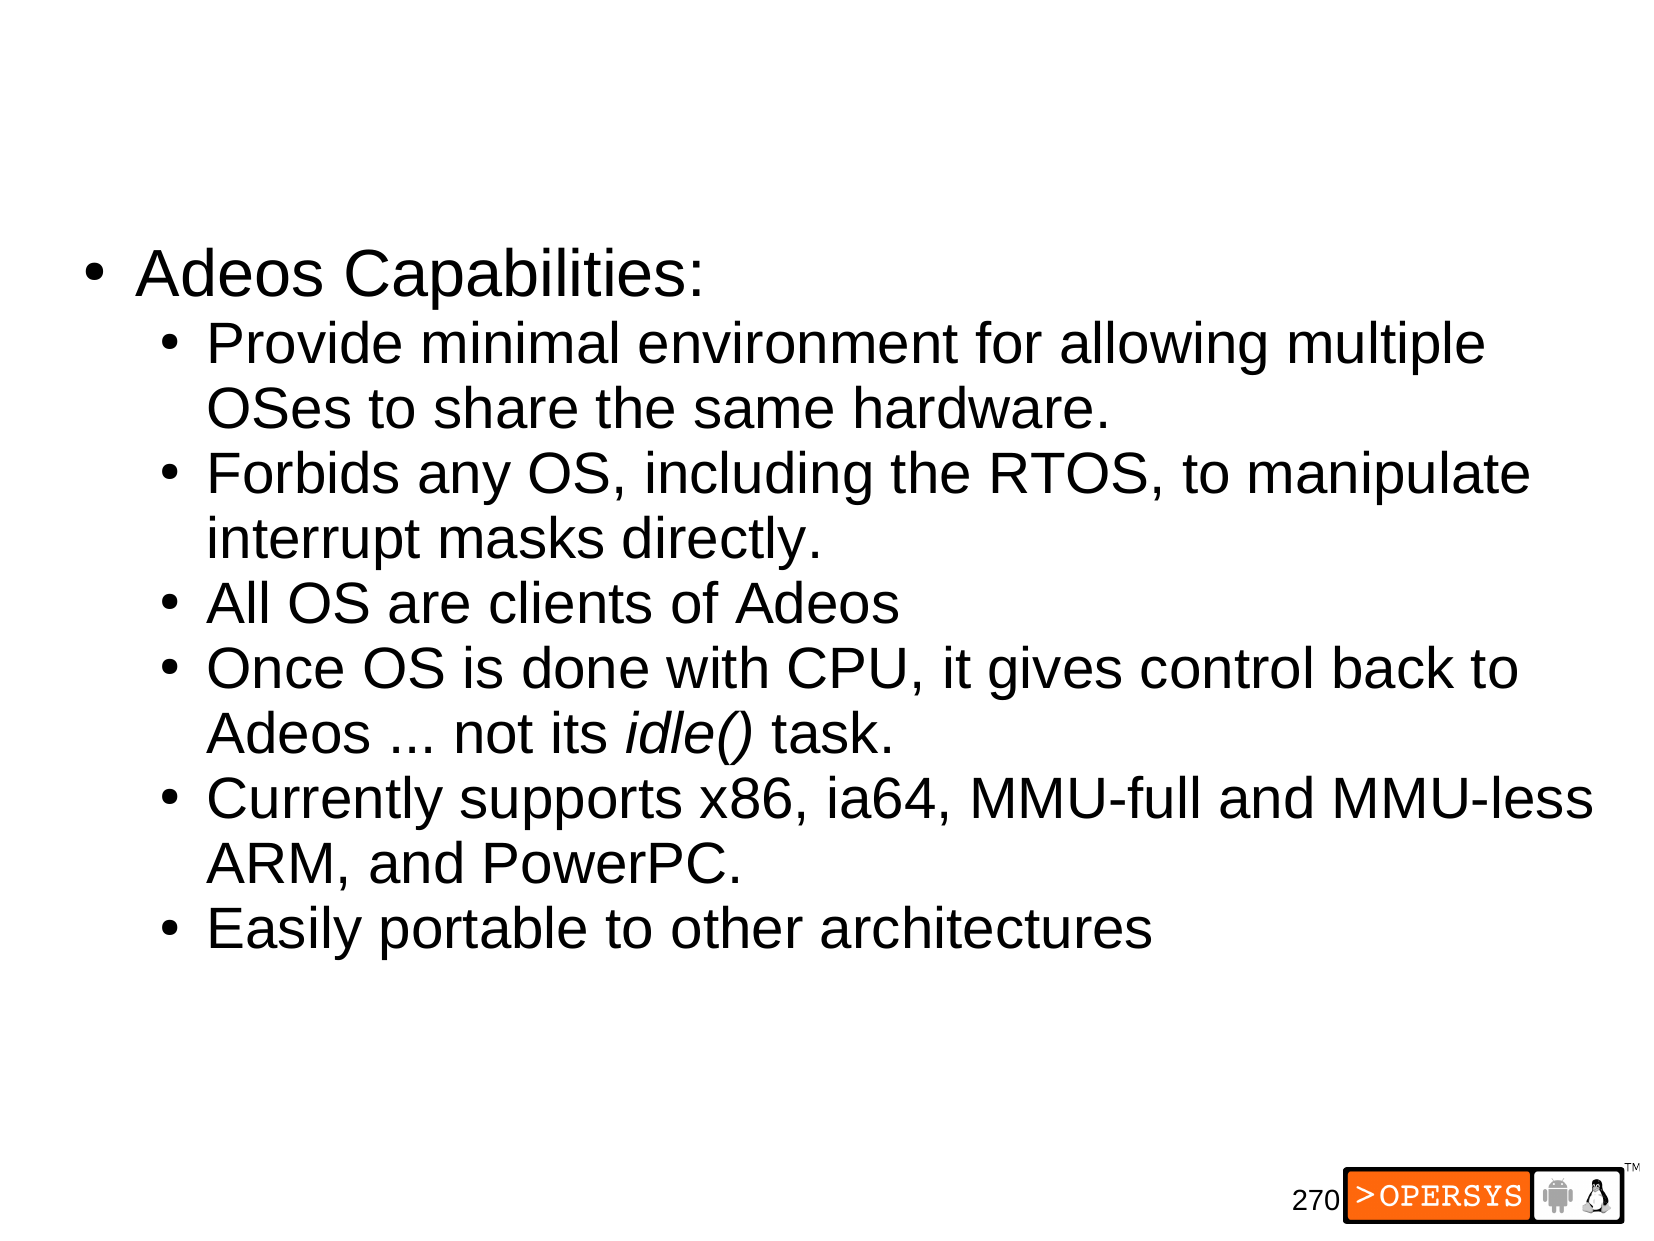

# Adeos Capabilities:
Provide minimal environment for allowing multiple OSes to share the same hardware.
Forbids any OS, including the RTOS, to manipulate interrupt masks directly.
All OS are clients of Adeos
Once OS is done with CPU, it gives control back to Adeos ... not its idle() task.
Currently supports x86, ia64, MMU-full and MMU-less ARM, and PowerPC.
Easily portable to other architectures